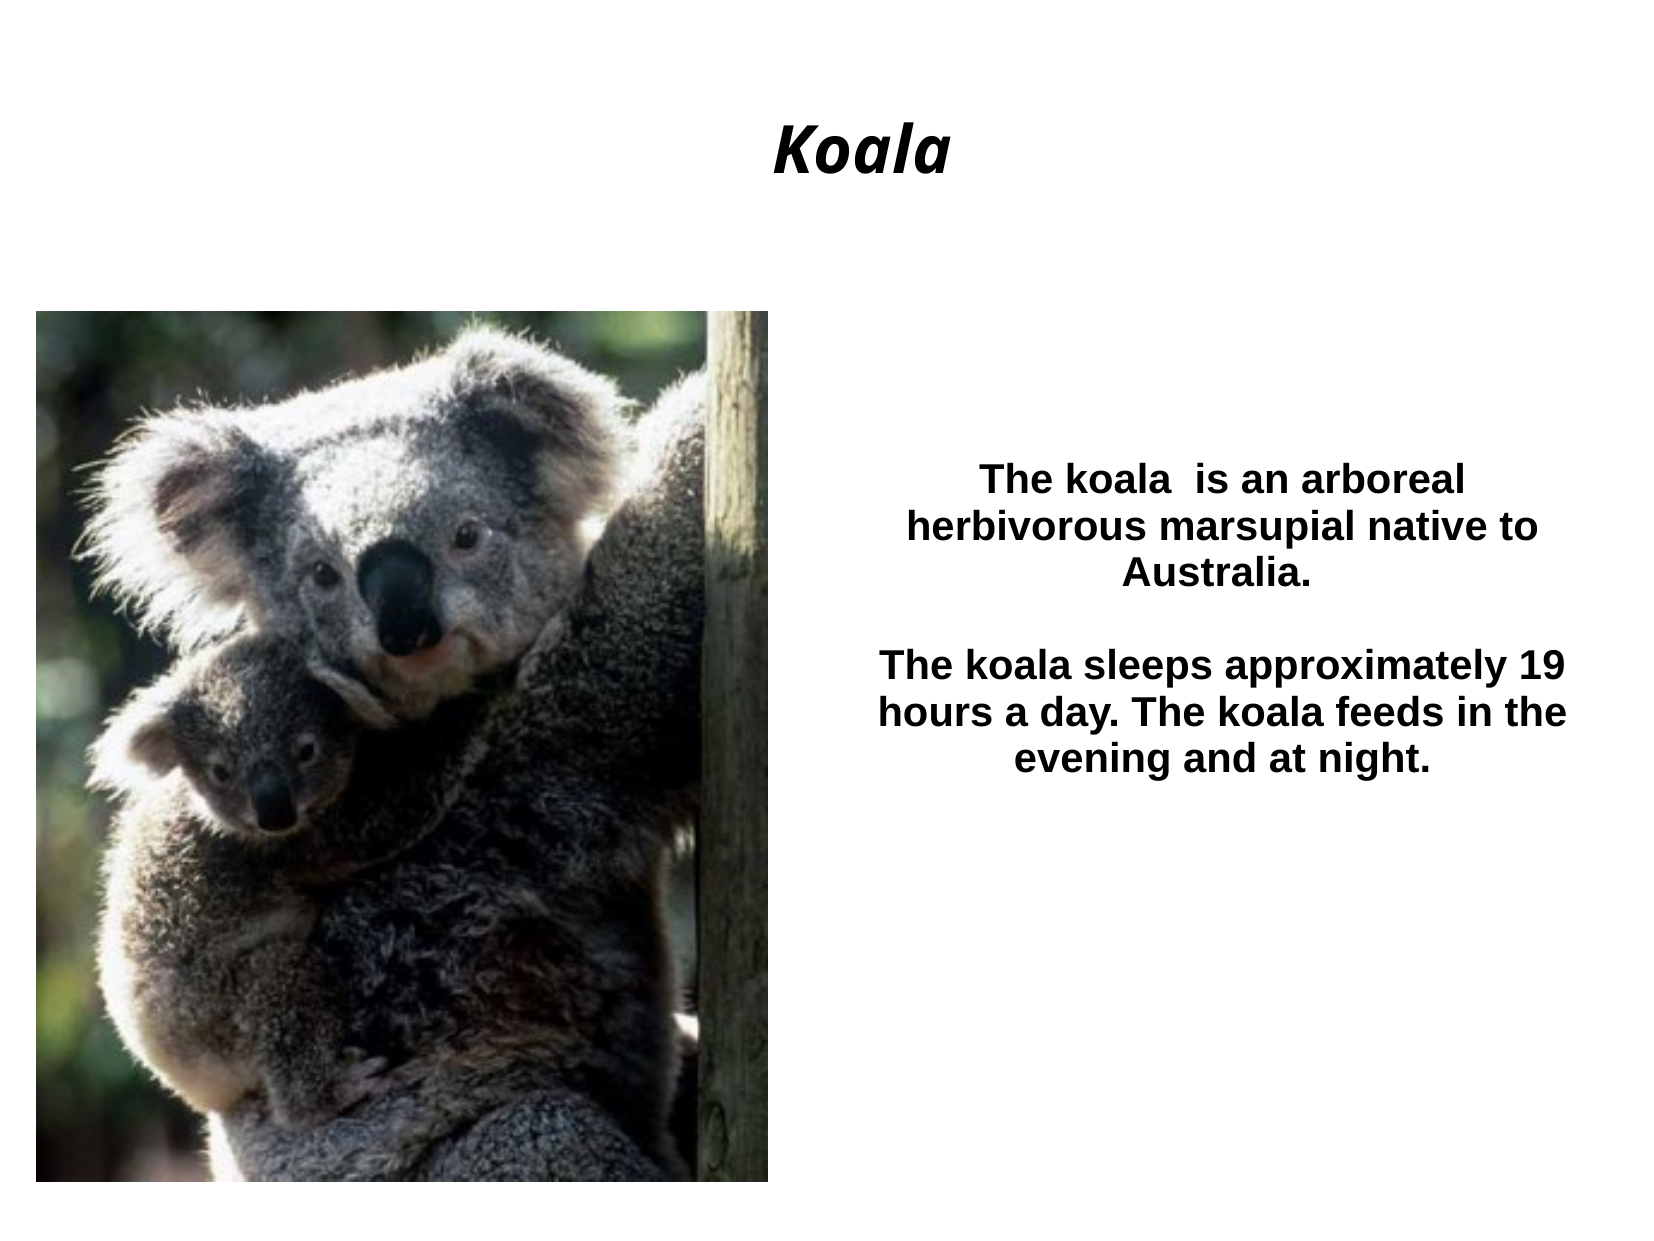

Koala
The koala is an arboreal herbivorous marsupial native to Australia.
The koala sleeps approximately 19 hours a day. The koala feeds in the evening and at night.